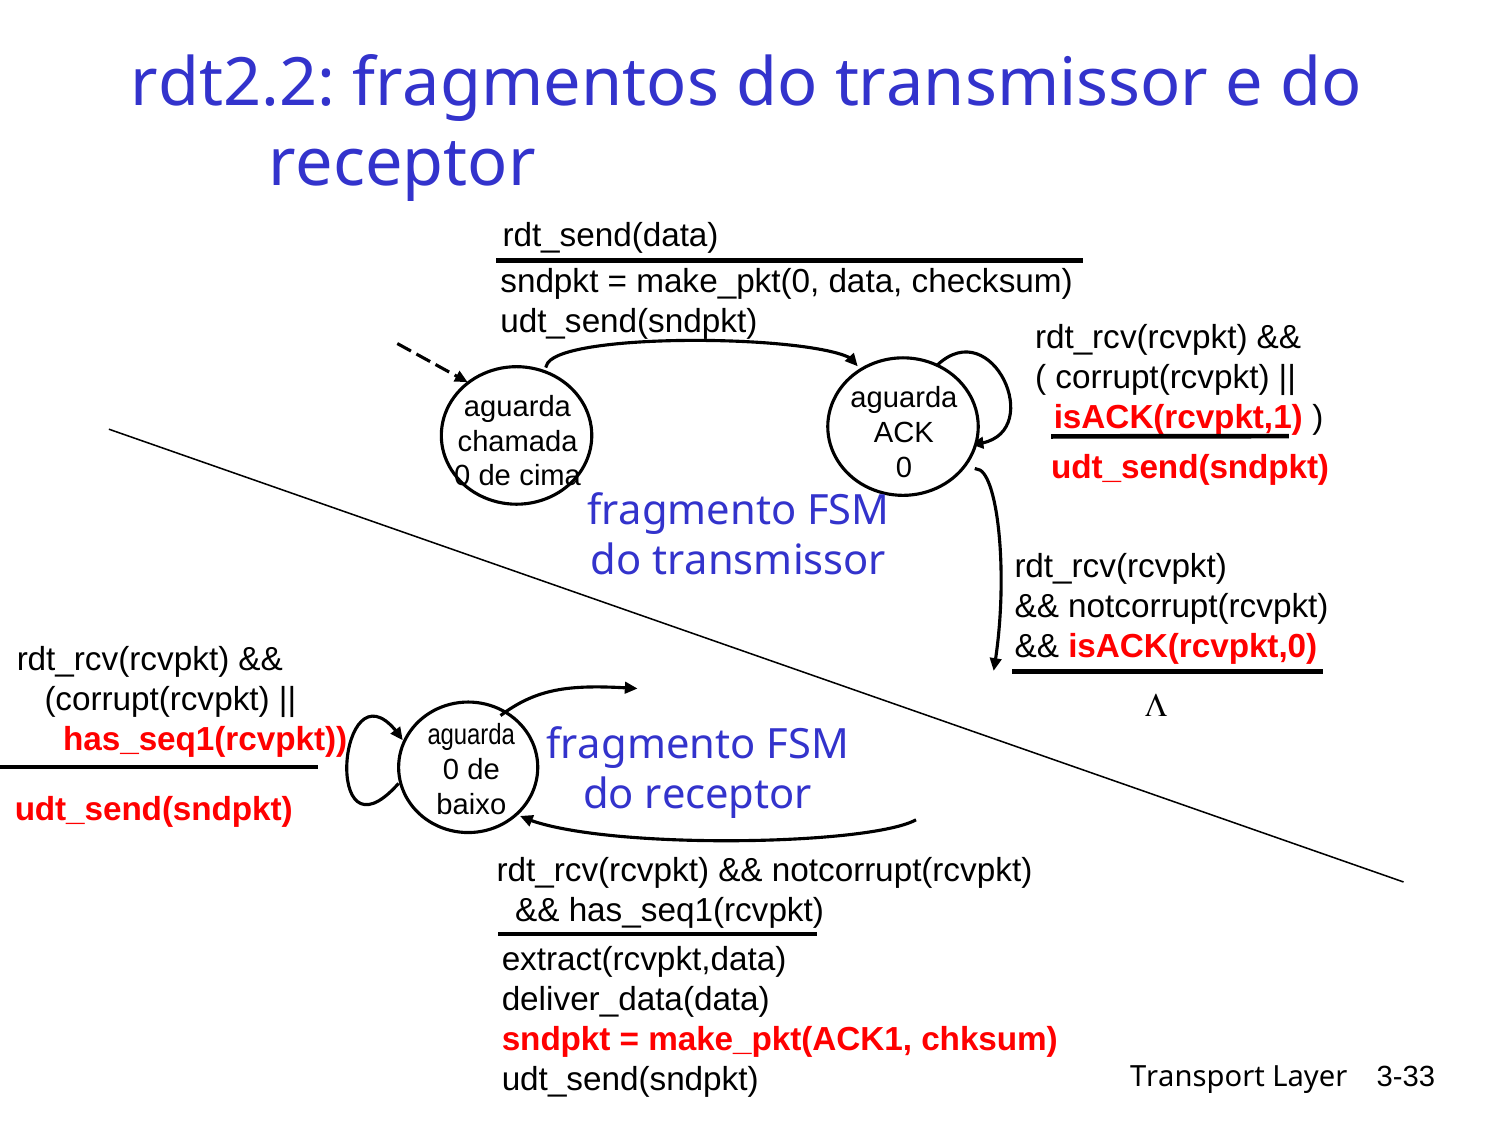

rdt2.2: fragmentos do transmissor e do receptor
rdt_send(data)
sndpkt = make_pkt(0, data, checksum)
udt_send(sndpkt)
rdt_rcv(rcvpkt) &&
( corrupt(rcvpkt) ||
 isACK(rcvpkt,1) )
aguarda ACK
0
aguarda chamada 0 de cima
udt_send(sndpkt)
fragmento FSM
do transmissor
rdt_rcv(rcvpkt)
&& notcorrupt(rcvpkt)
&& isACK(rcvpkt,0)
rdt_rcv(rcvpkt) &&
 (corrupt(rcvpkt) ||
 has_seq1(rcvpkt))

aguarda
0 de baixo
fragmento FSM
do receptor
udt_send(sndpkt)
rdt_rcv(rcvpkt) && notcorrupt(rcvpkt)
 && has_seq1(rcvpkt)
extract(rcvpkt,data)
deliver_data(data)
sndpkt = make_pkt(ACK1, chksum)
udt_send(sndpkt)
Transport Layer